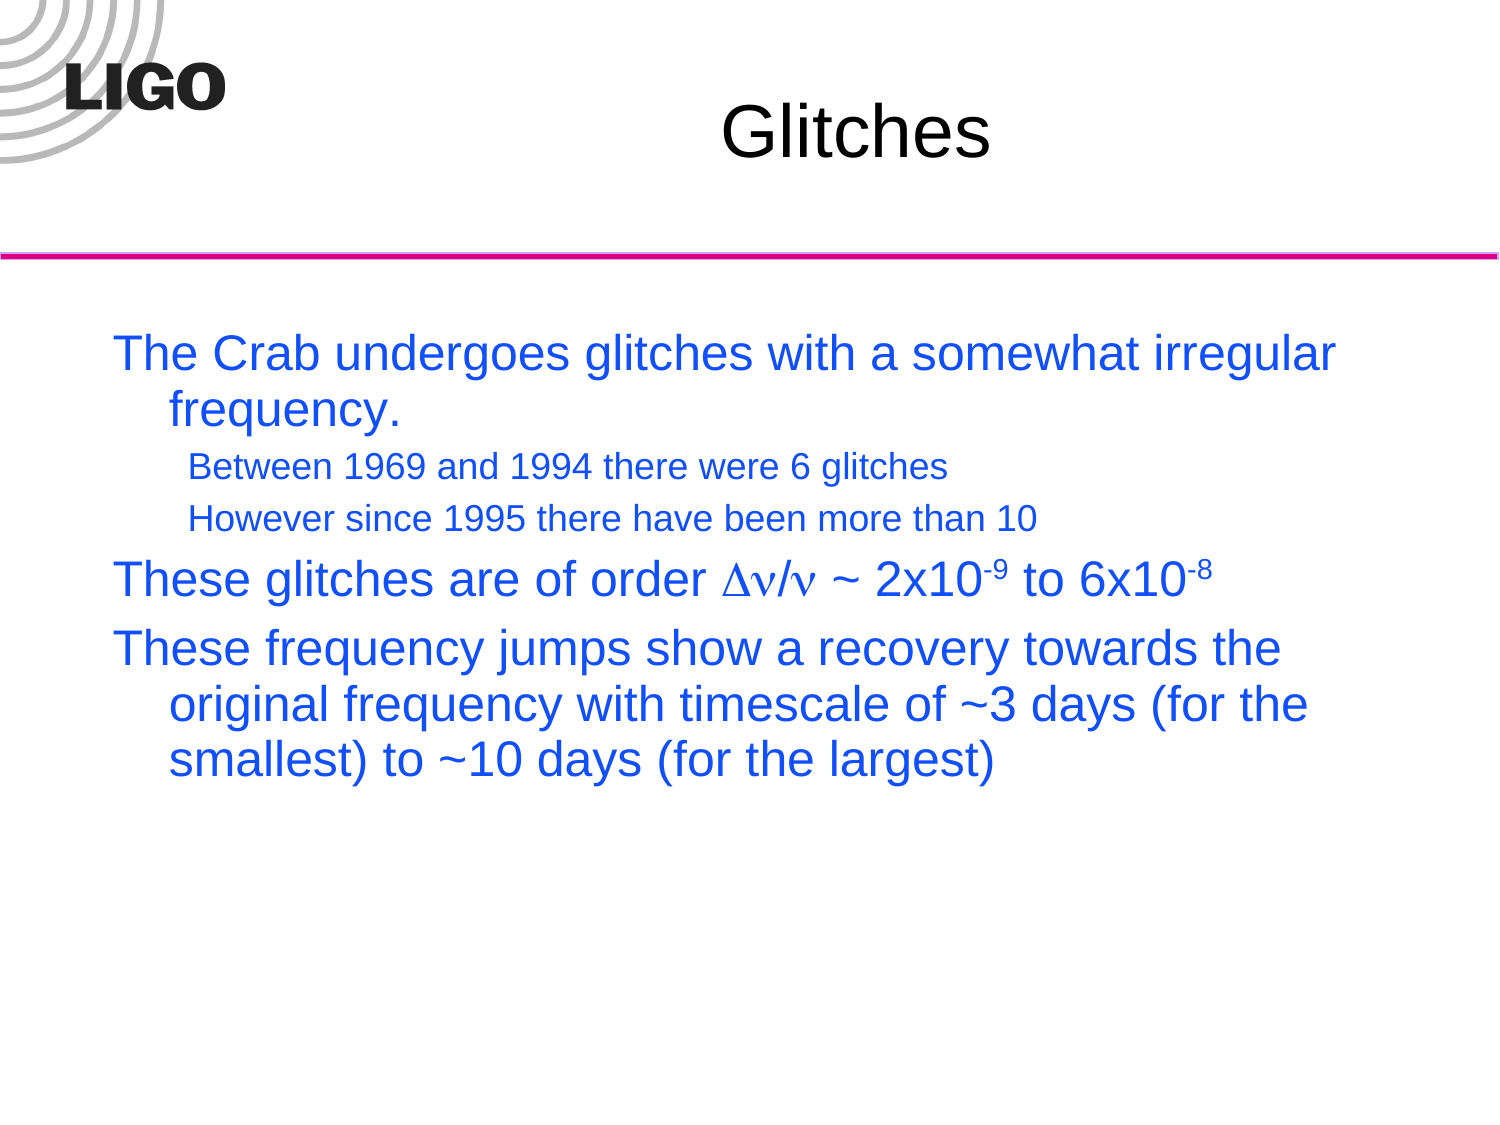

# Glitches
The Crab undergoes glitches with a somewhat irregular frequency.
Between 1969 and 1994 there were 6 glitches
However since 1995 there have been more than 10
These glitches are of order / ~ 2x10-9 to 6x10-8
These frequency jumps show a recovery towards the original frequency with timescale of ~3 days (for the smallest) to ~10 days (for the largest)